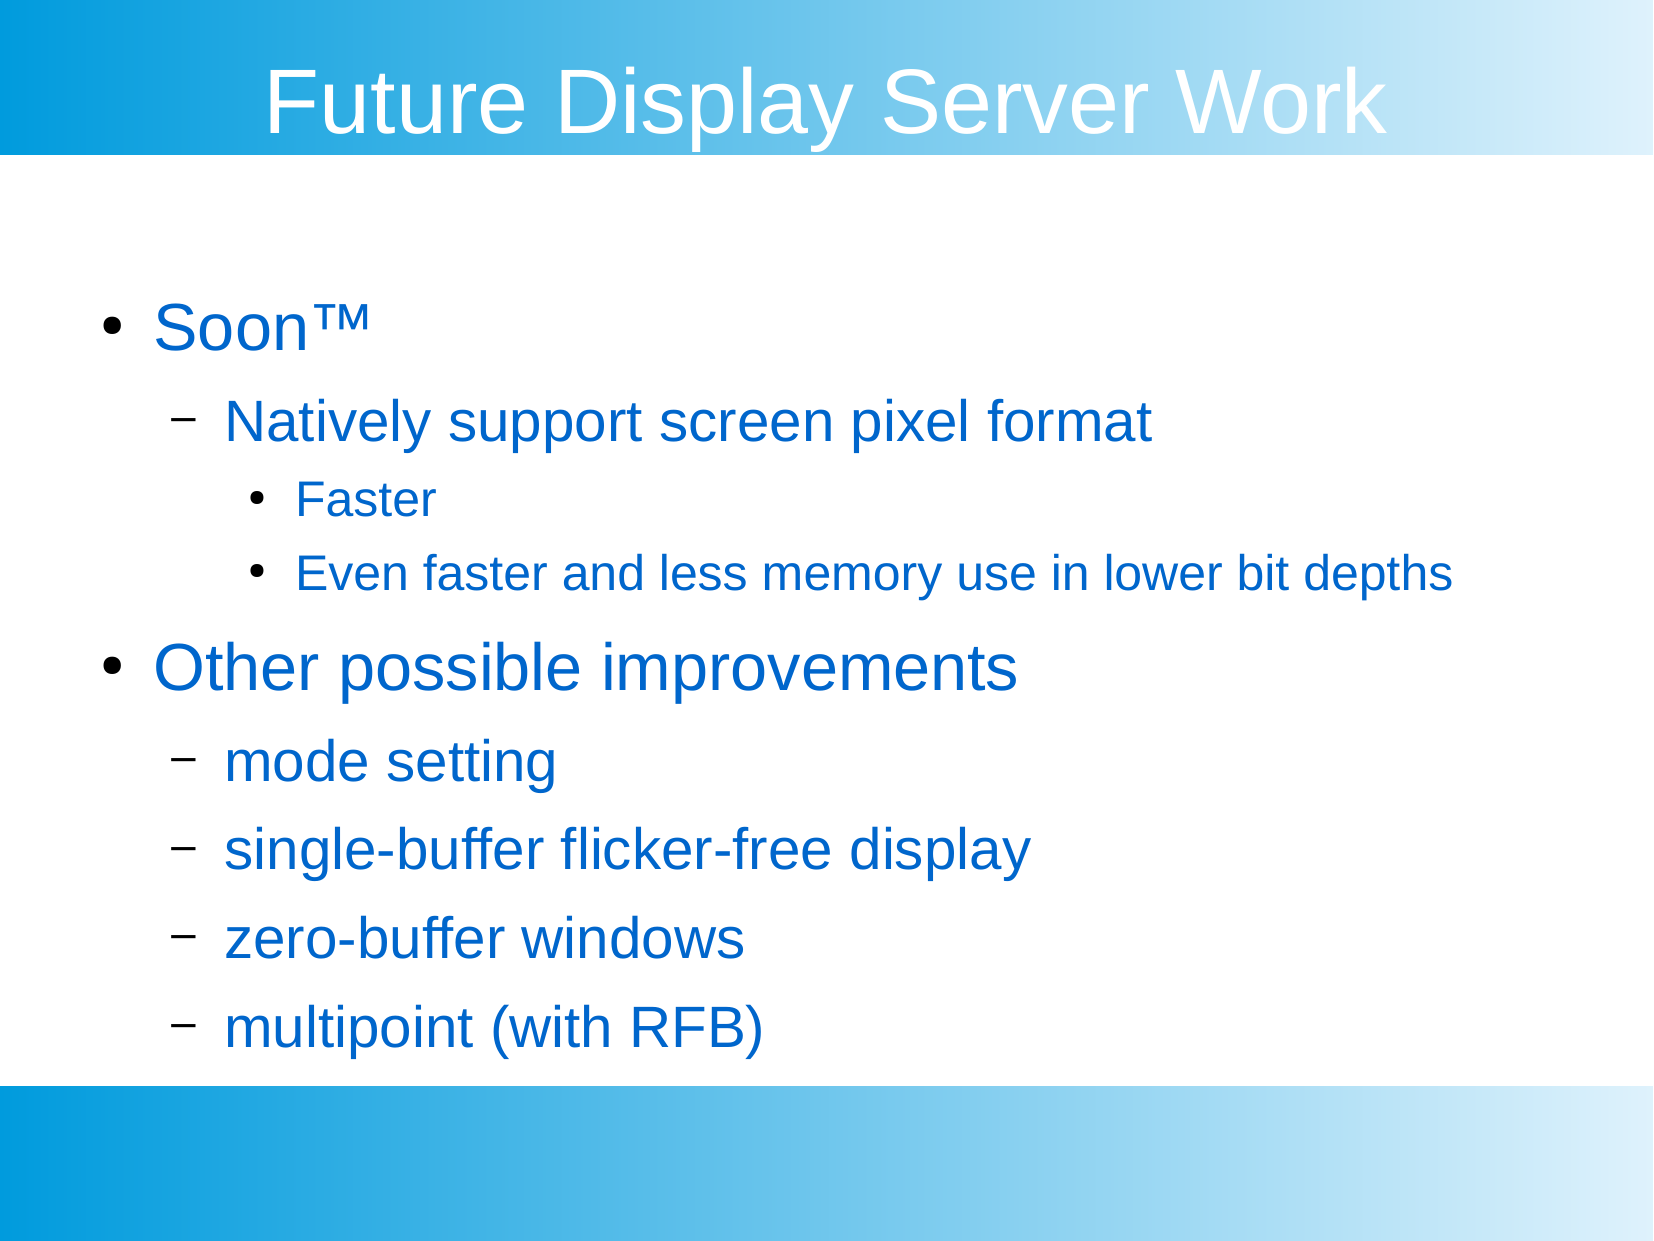

# Future Display Server Work
Soon™
Natively support screen pixel format
Faster
Even faster and less memory use in lower bit depths
Other possible improvements
mode setting
single-buffer flicker-free display
zero-buffer windows
multipoint (with RFB)